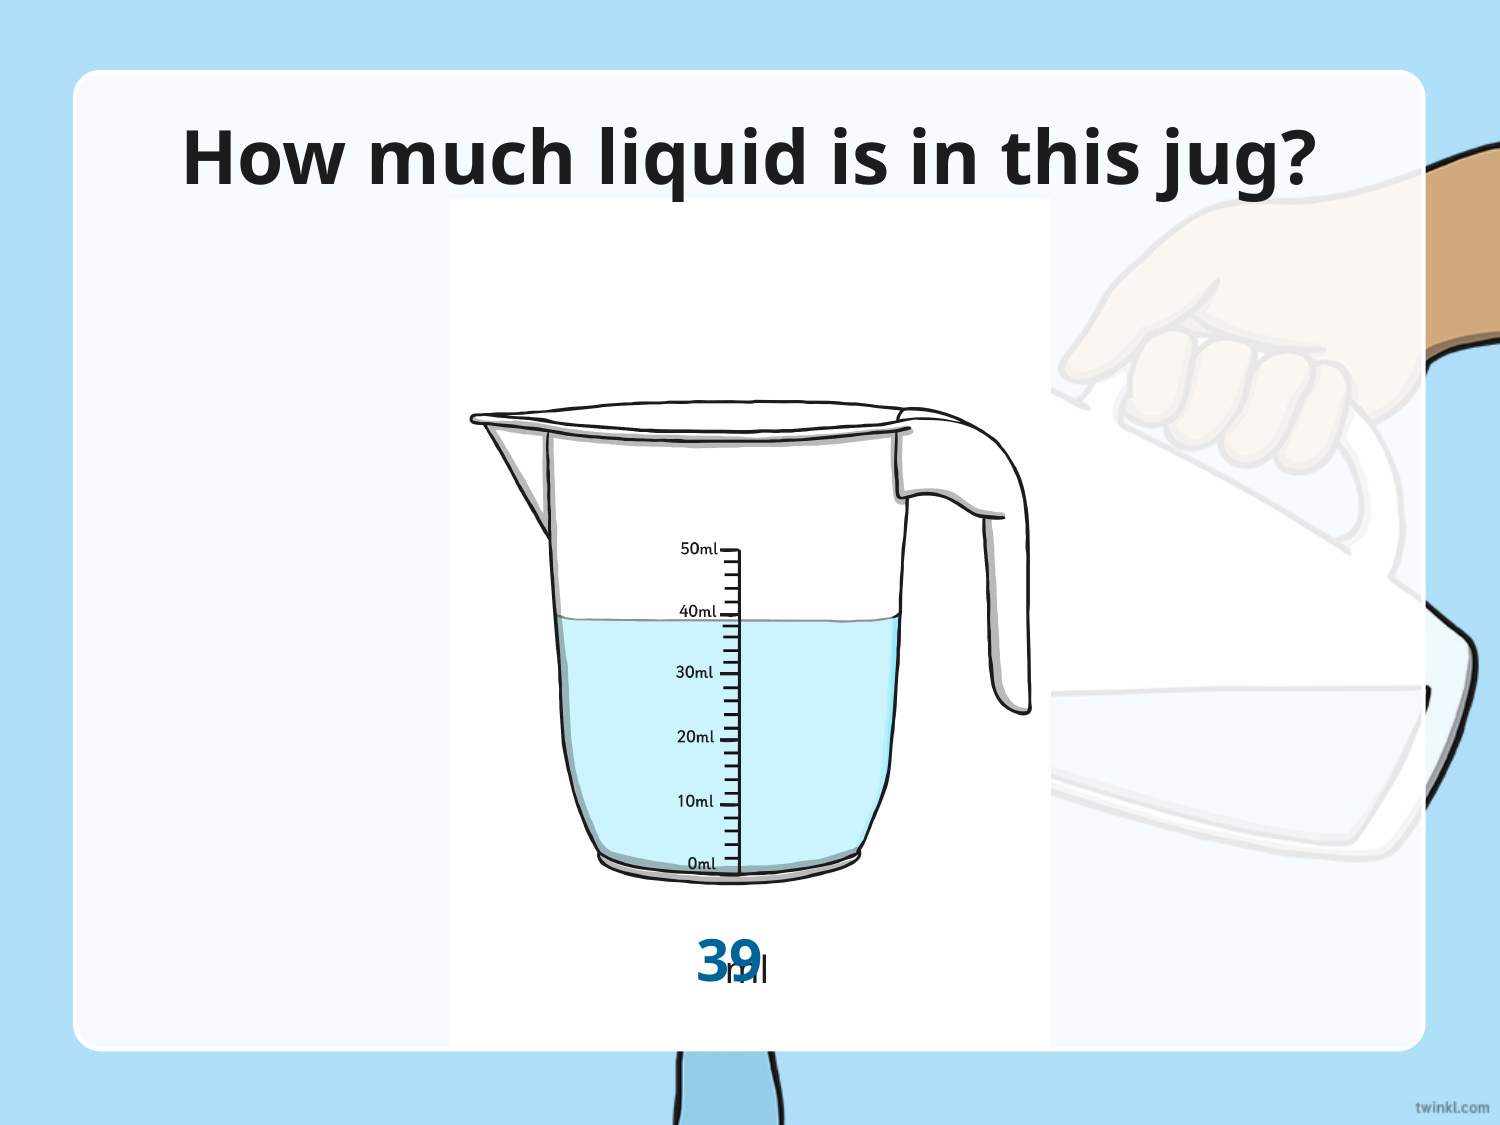

# How much liquid is in this jug?
39
	ml